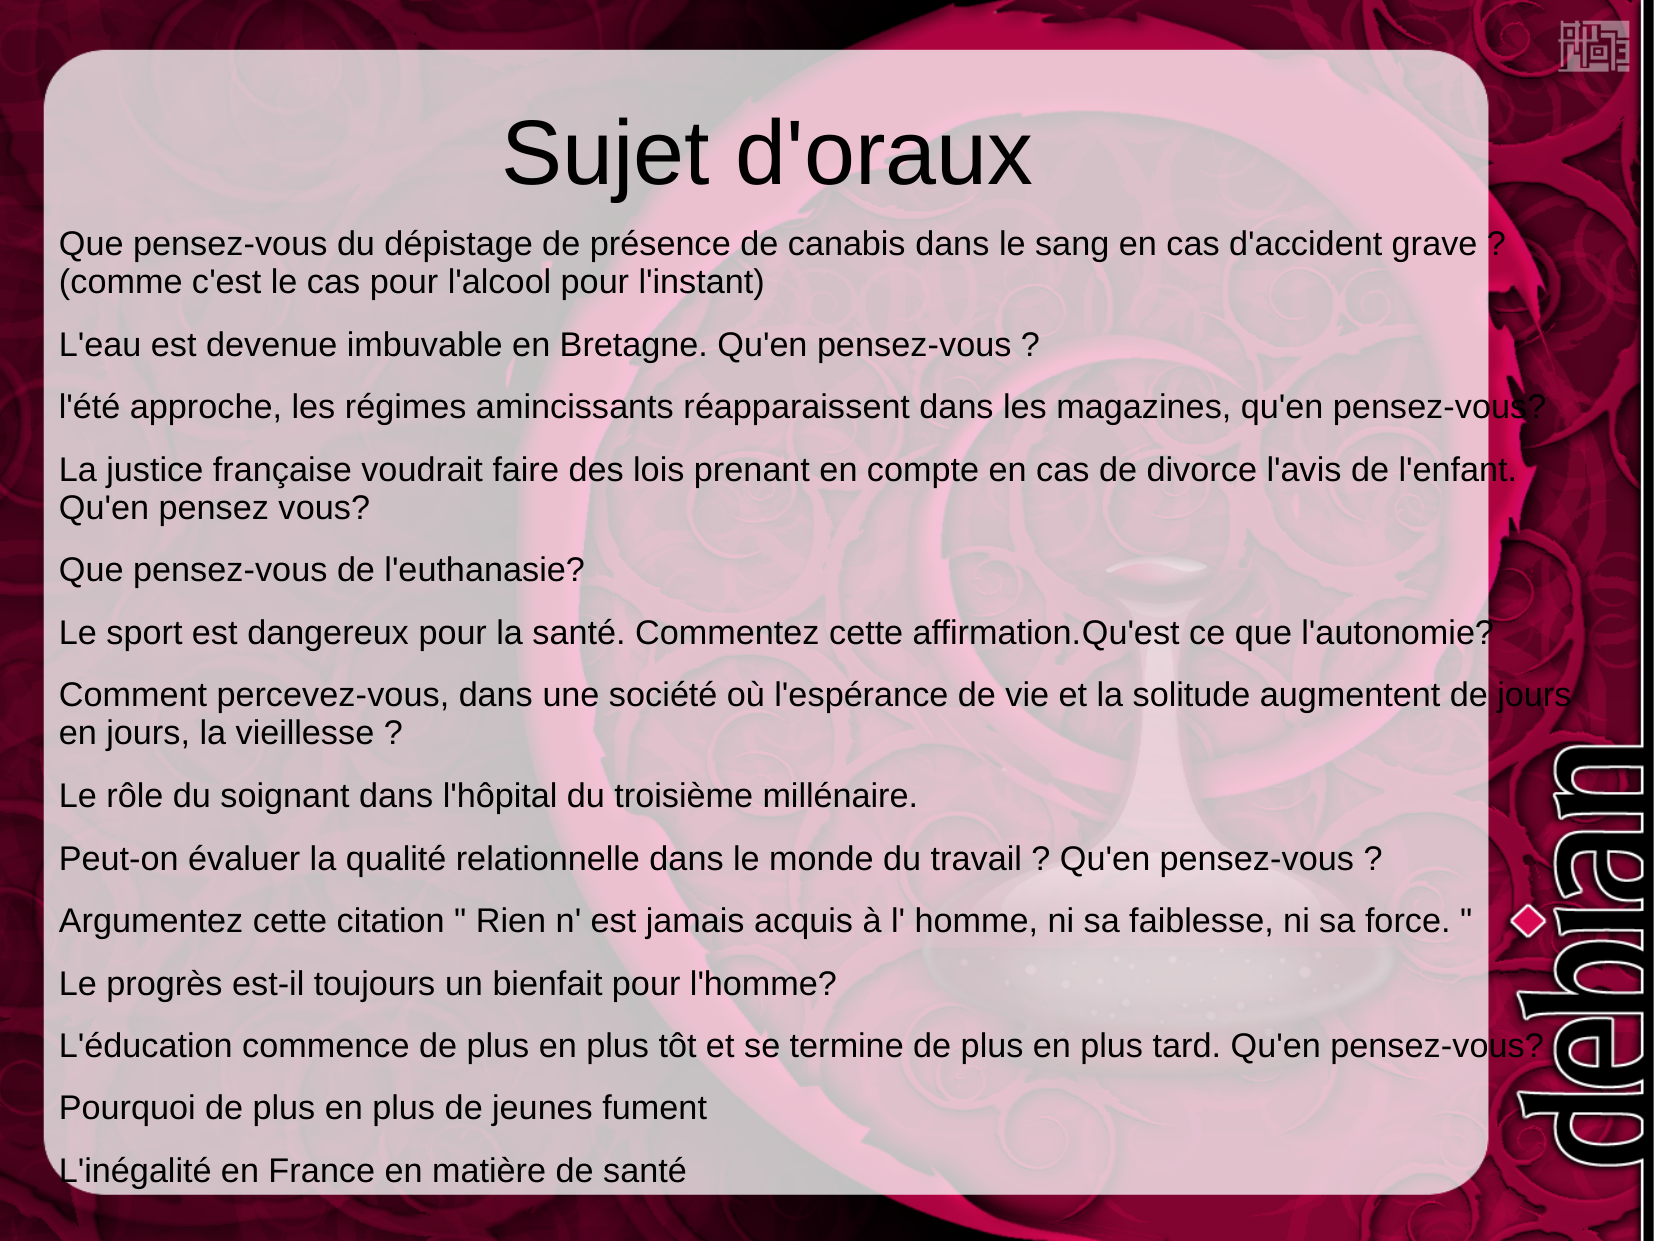

# Sujet d'oraux
Que pensez-vous du dépistage de présence de canabis dans le sang en cas d'accident grave ? (comme c'est le cas pour l'alcool pour l'instant)
L'eau est devenue imbuvable en Bretagne. Qu'en pensez-vous ?
l'été approche, les régimes amincissants réapparaissent dans les magazines, qu'en pensez-vous?
La justice française voudrait faire des lois prenant en compte en cas de divorce l'avis de l'enfant. Qu'en pensez vous?
Que pensez-vous de l'euthanasie?
Le sport est dangereux pour la santé. Commentez cette affirmation.Qu'est ce que l'autonomie?
Comment percevez-vous, dans une société où l'espérance de vie et la solitude augmentent de jours en jours, la vieillesse ?
Le rôle du soignant dans l'hôpital du troisième millénaire.
Peut-on évaluer la qualité relationnelle dans le monde du travail ? Qu'en pensez-vous ?
Argumentez cette citation " Rien n' est jamais acquis à l' homme, ni sa faiblesse, ni sa force. "
Le progrès est-il toujours un bienfait pour l'homme?
L'éducation commence de plus en plus tôt et se termine de plus en plus tard. Qu'en pensez-vous?
Pourquoi de plus en plus de jeunes fument
L'inégalité en France en matière de santé